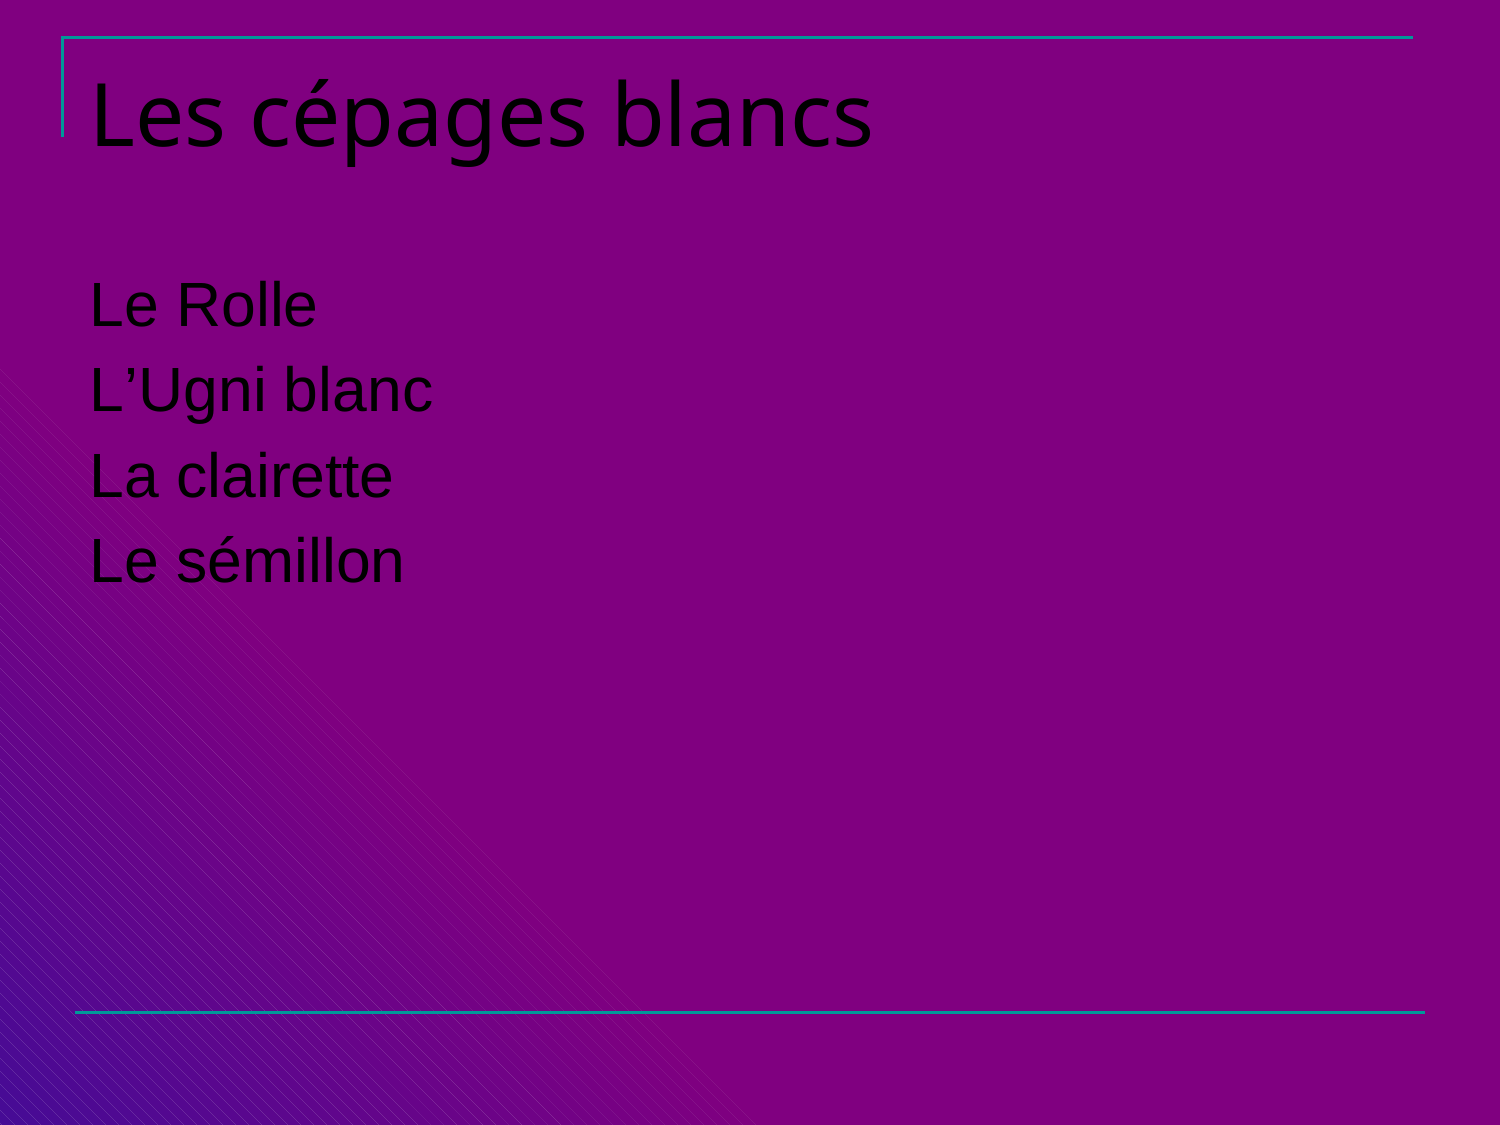

# Les cépages blancs
Le Rolle
L’Ugni blanc
La clairette
Le sémillon